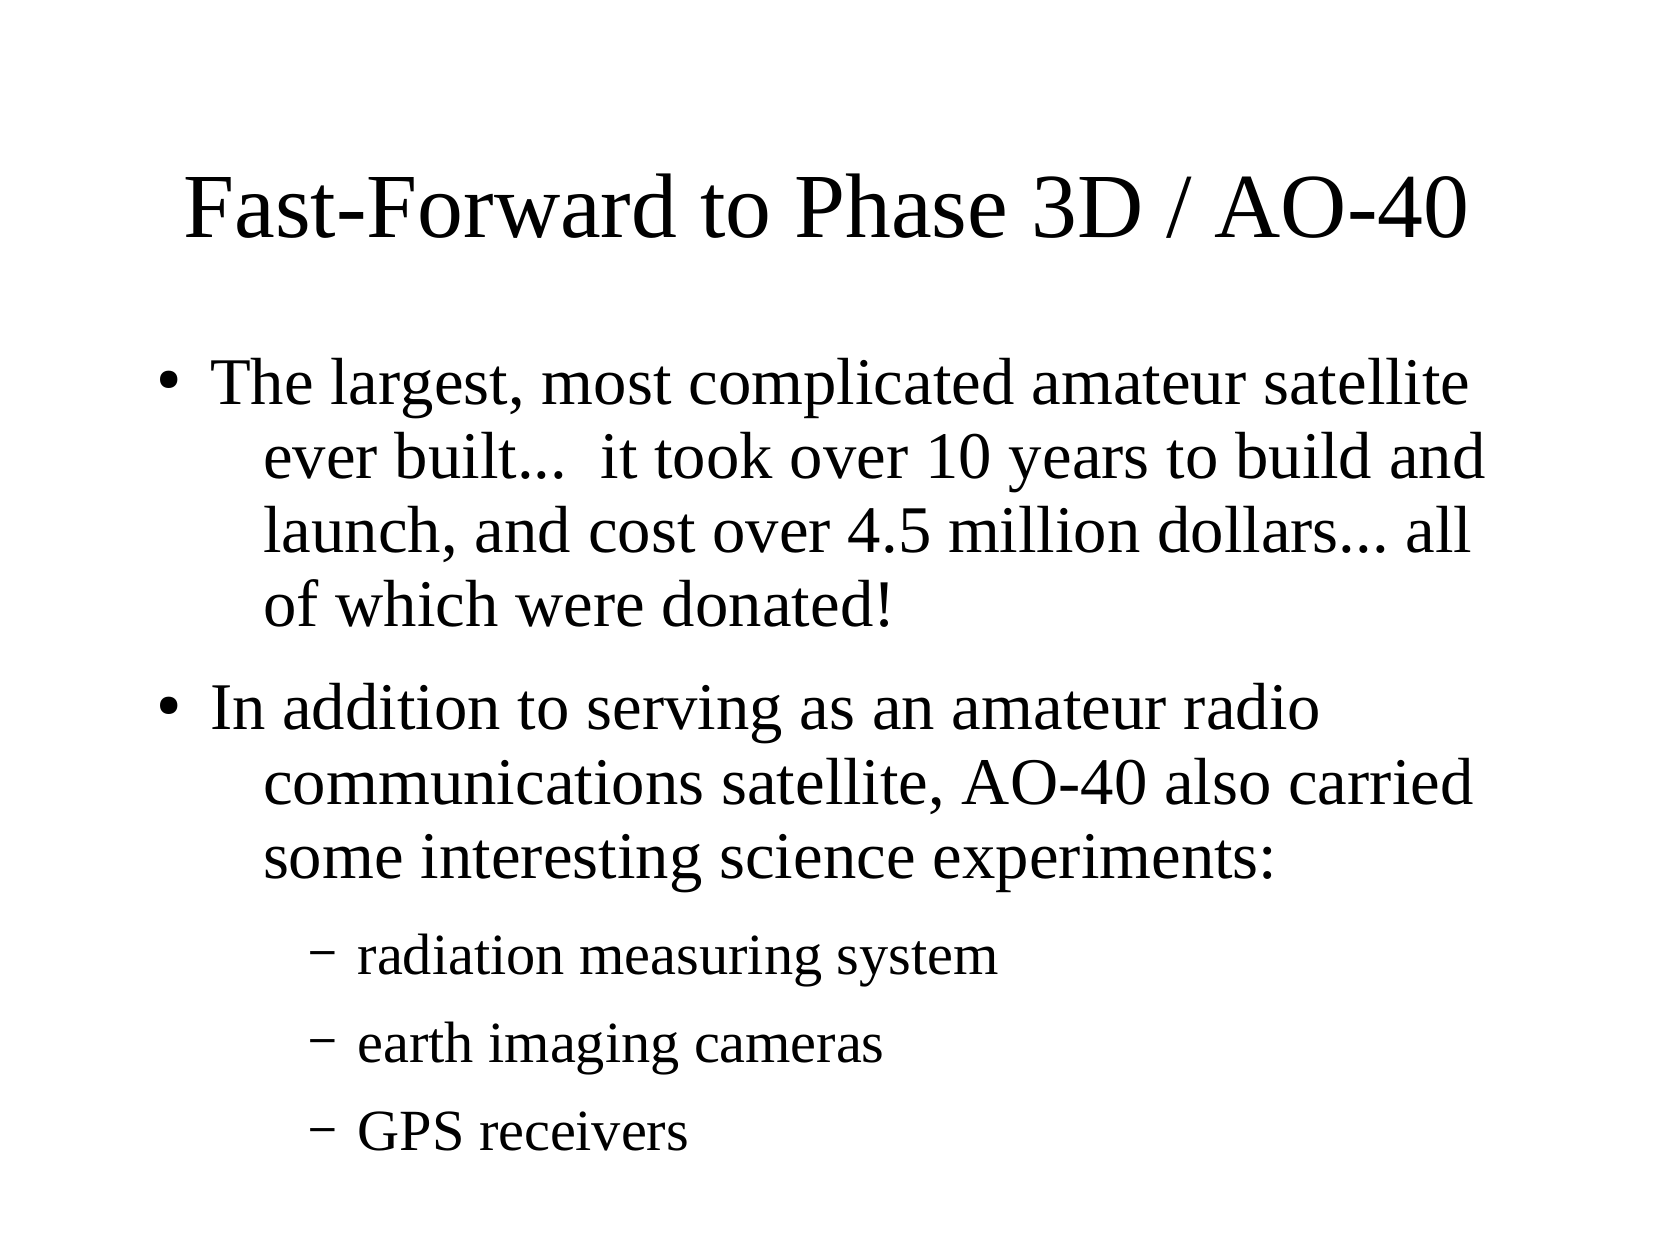

# Fast-Forward to Phase 3D / AO-40
The largest, most complicated amateur satellite ever built... it took over 10 years to build and launch, and cost over 4.5 million dollars... all of which were donated!
In addition to serving as an amateur radio communications satellite, AO-40 also carried some interesting science experiments:
radiation measuring system
earth imaging cameras
GPS receivers